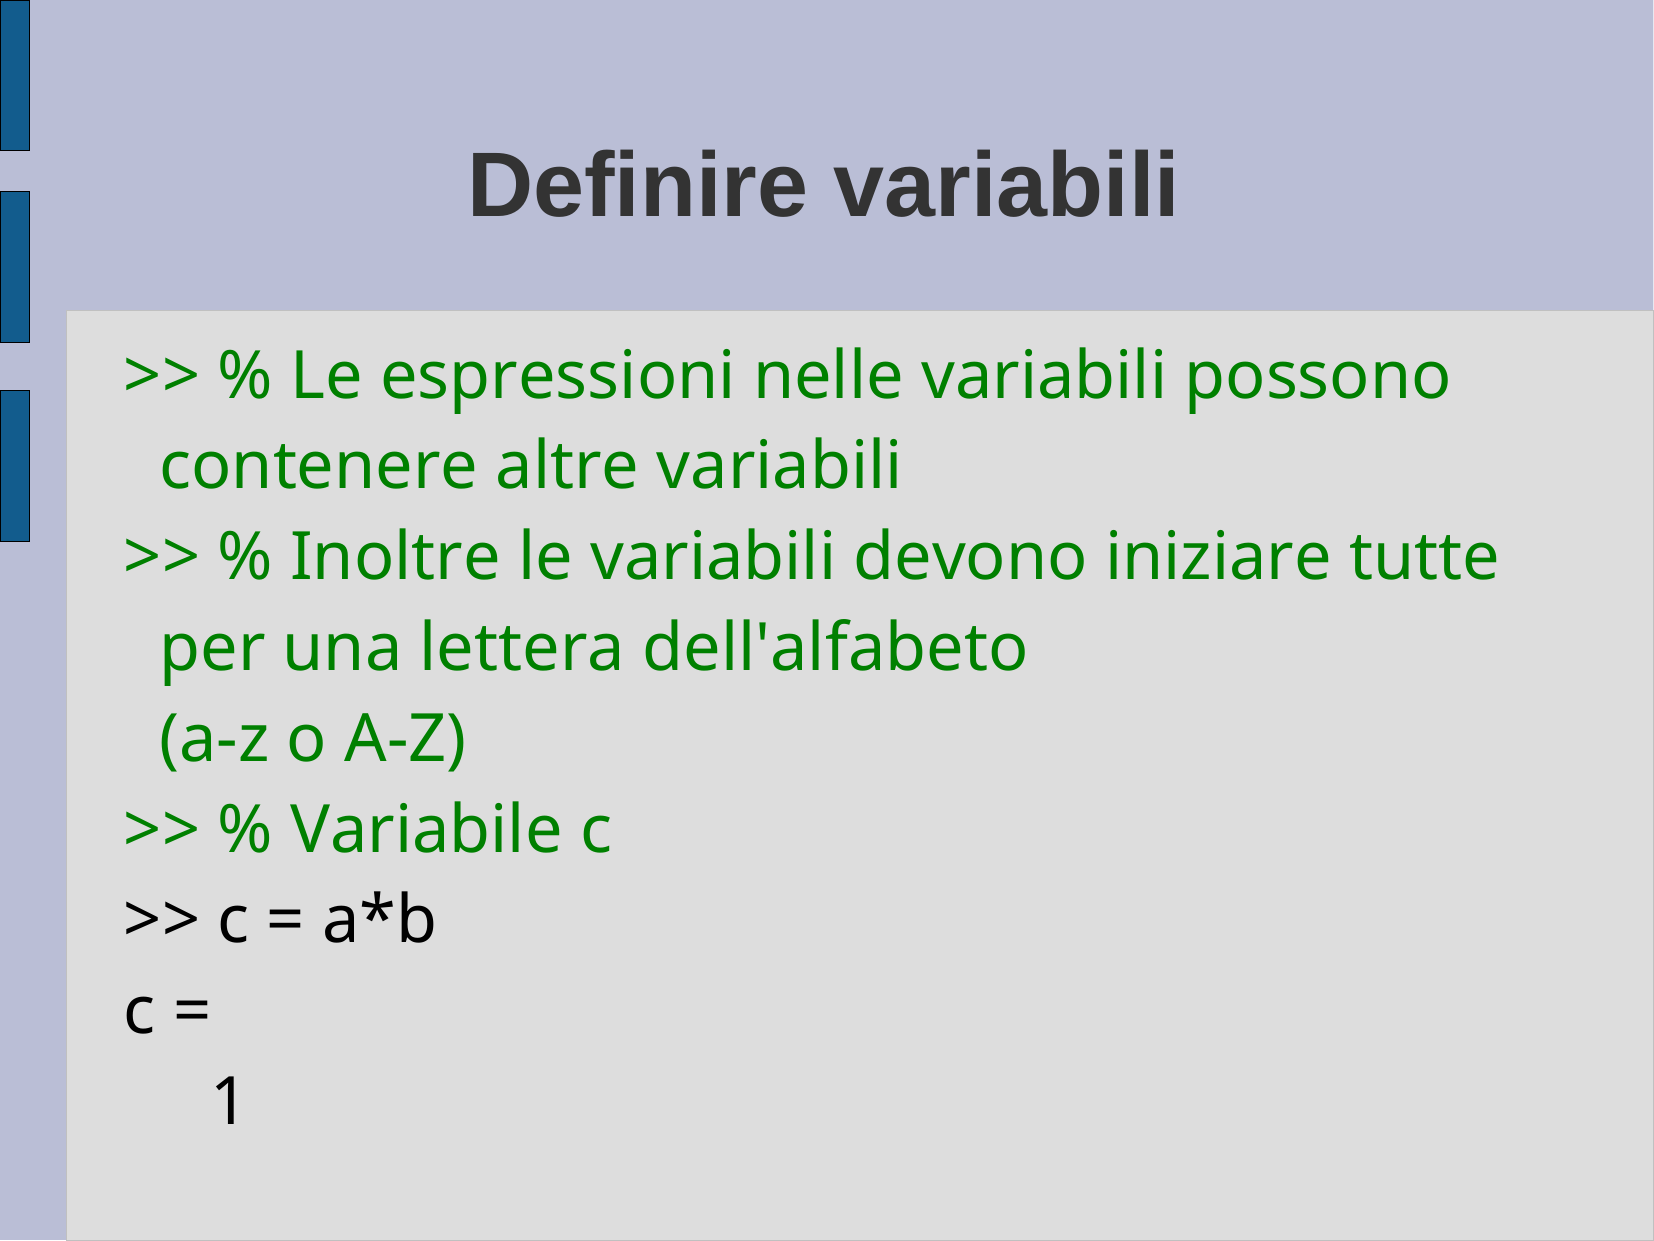

# Definire variabili
>> % Le espressioni nelle variabili possono contenere altre variabili
>> % Inoltre le variabili devono iniziare tutte per una lettera dell'alfabeto
(a-z o A-Z)
>> % Variabile c
>> c = a*b
c =
 1